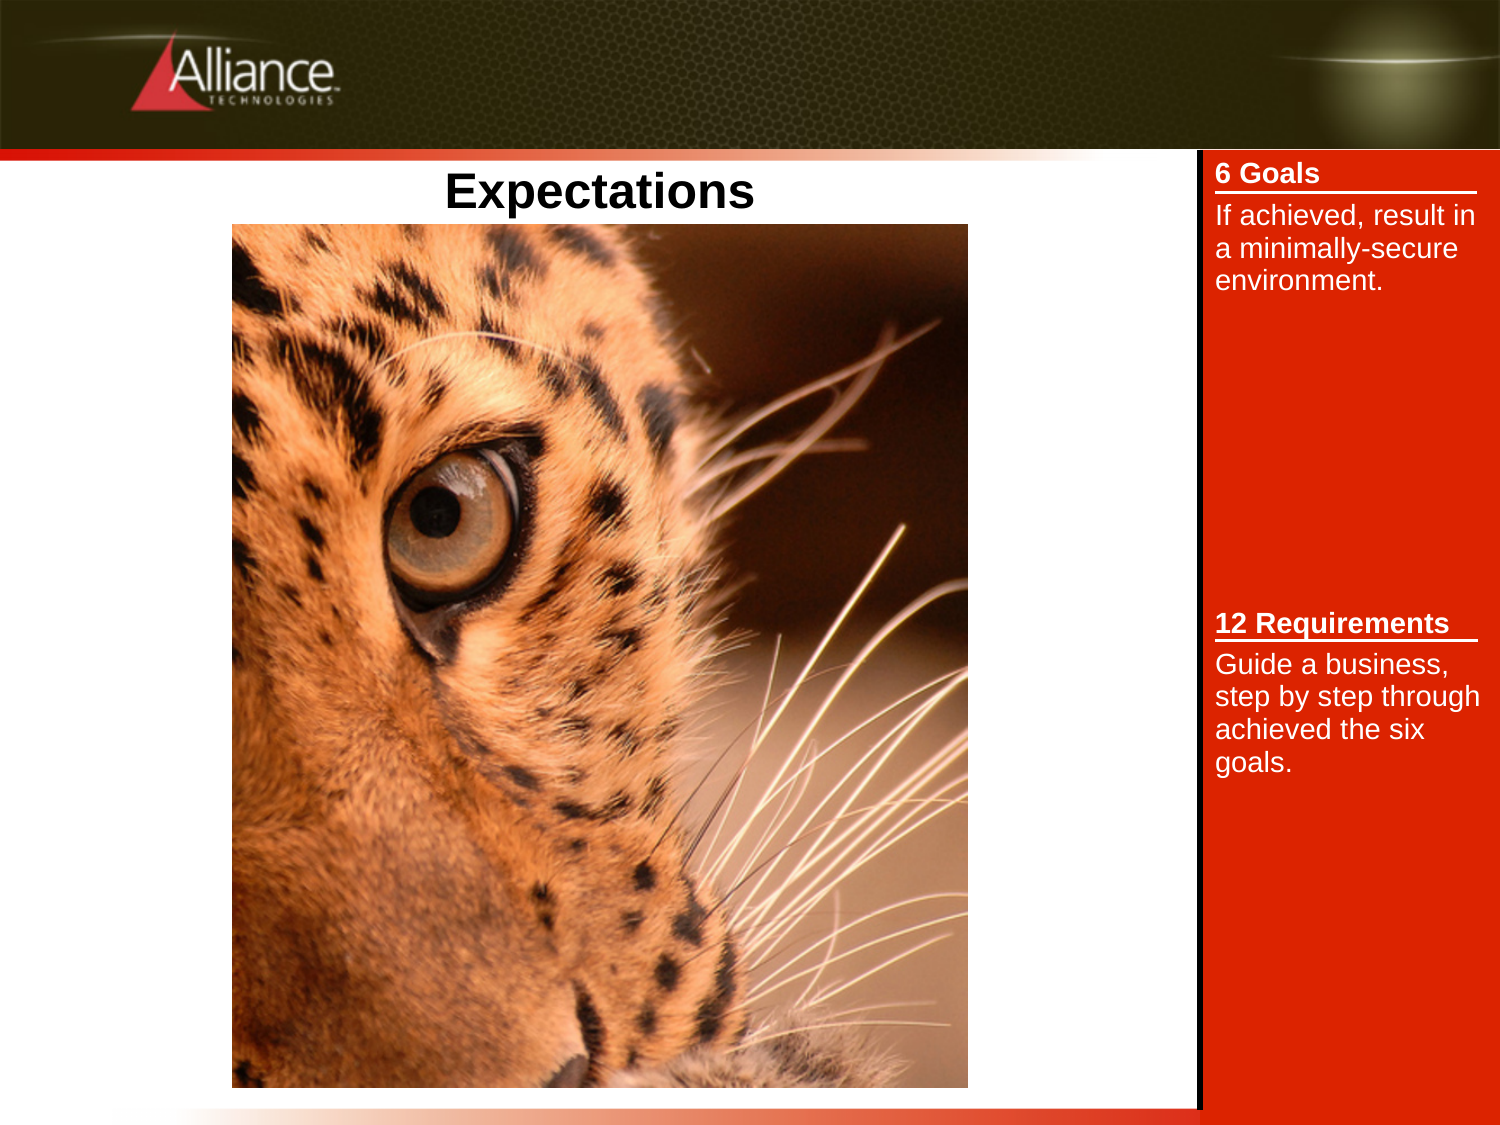

6 Goals
Expectations
If achieved, result in a minimally-secure environment.
12 Requirements
Guide a business, step by step through achieved the six goals.